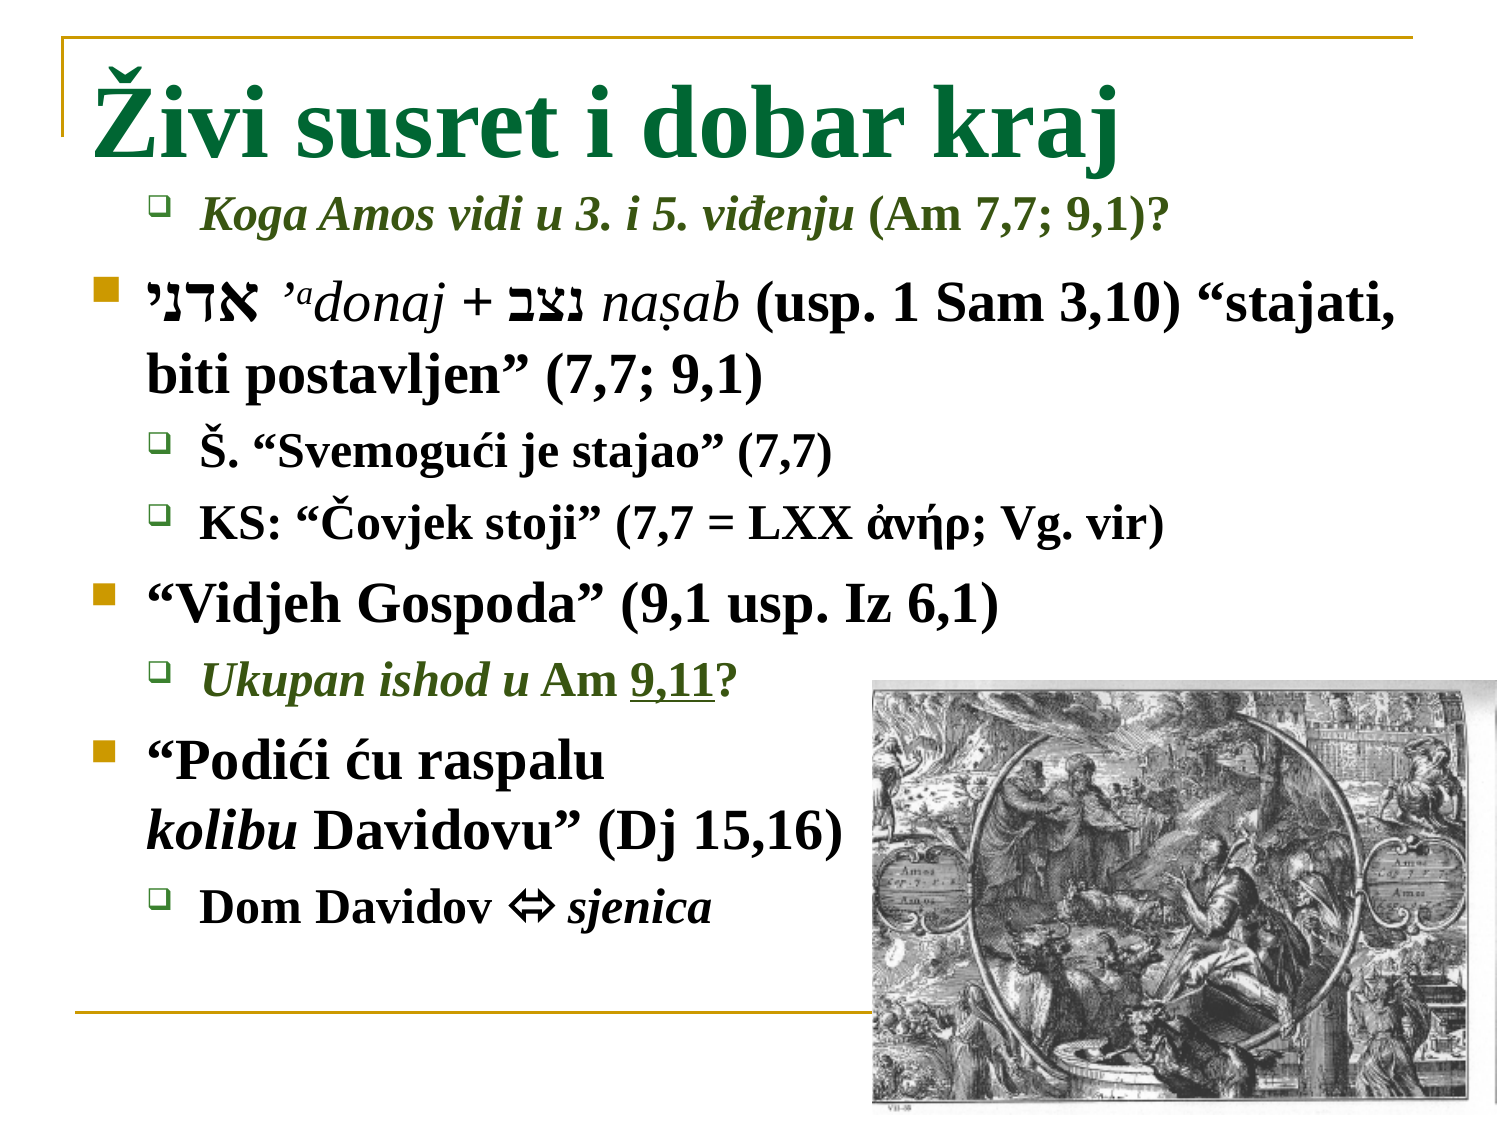

# Živi susret i dobar kraj
Koga Amos vidi u 3. i 5. viđenju (Am 7,7; 9,1)?
אדני ’adonaj + נצב naṣab (usp. 1 Sam 3,10) “stajati, biti postavljen” (7,7; 9,1)
Š. “Svemogući je stajao” (7,7)
KS: “Čovjek stoji” (7,7 = LXX ἀνήρ; Vg. vir)
“Vidjeh Gospoda” (9,1 usp. Iz 6,1)
Ukupan ishod u Am 9,11?
“Podići ću raspalu
kolibu Davidovu” (Dj 15,16)
Dom Davidov  sjenica